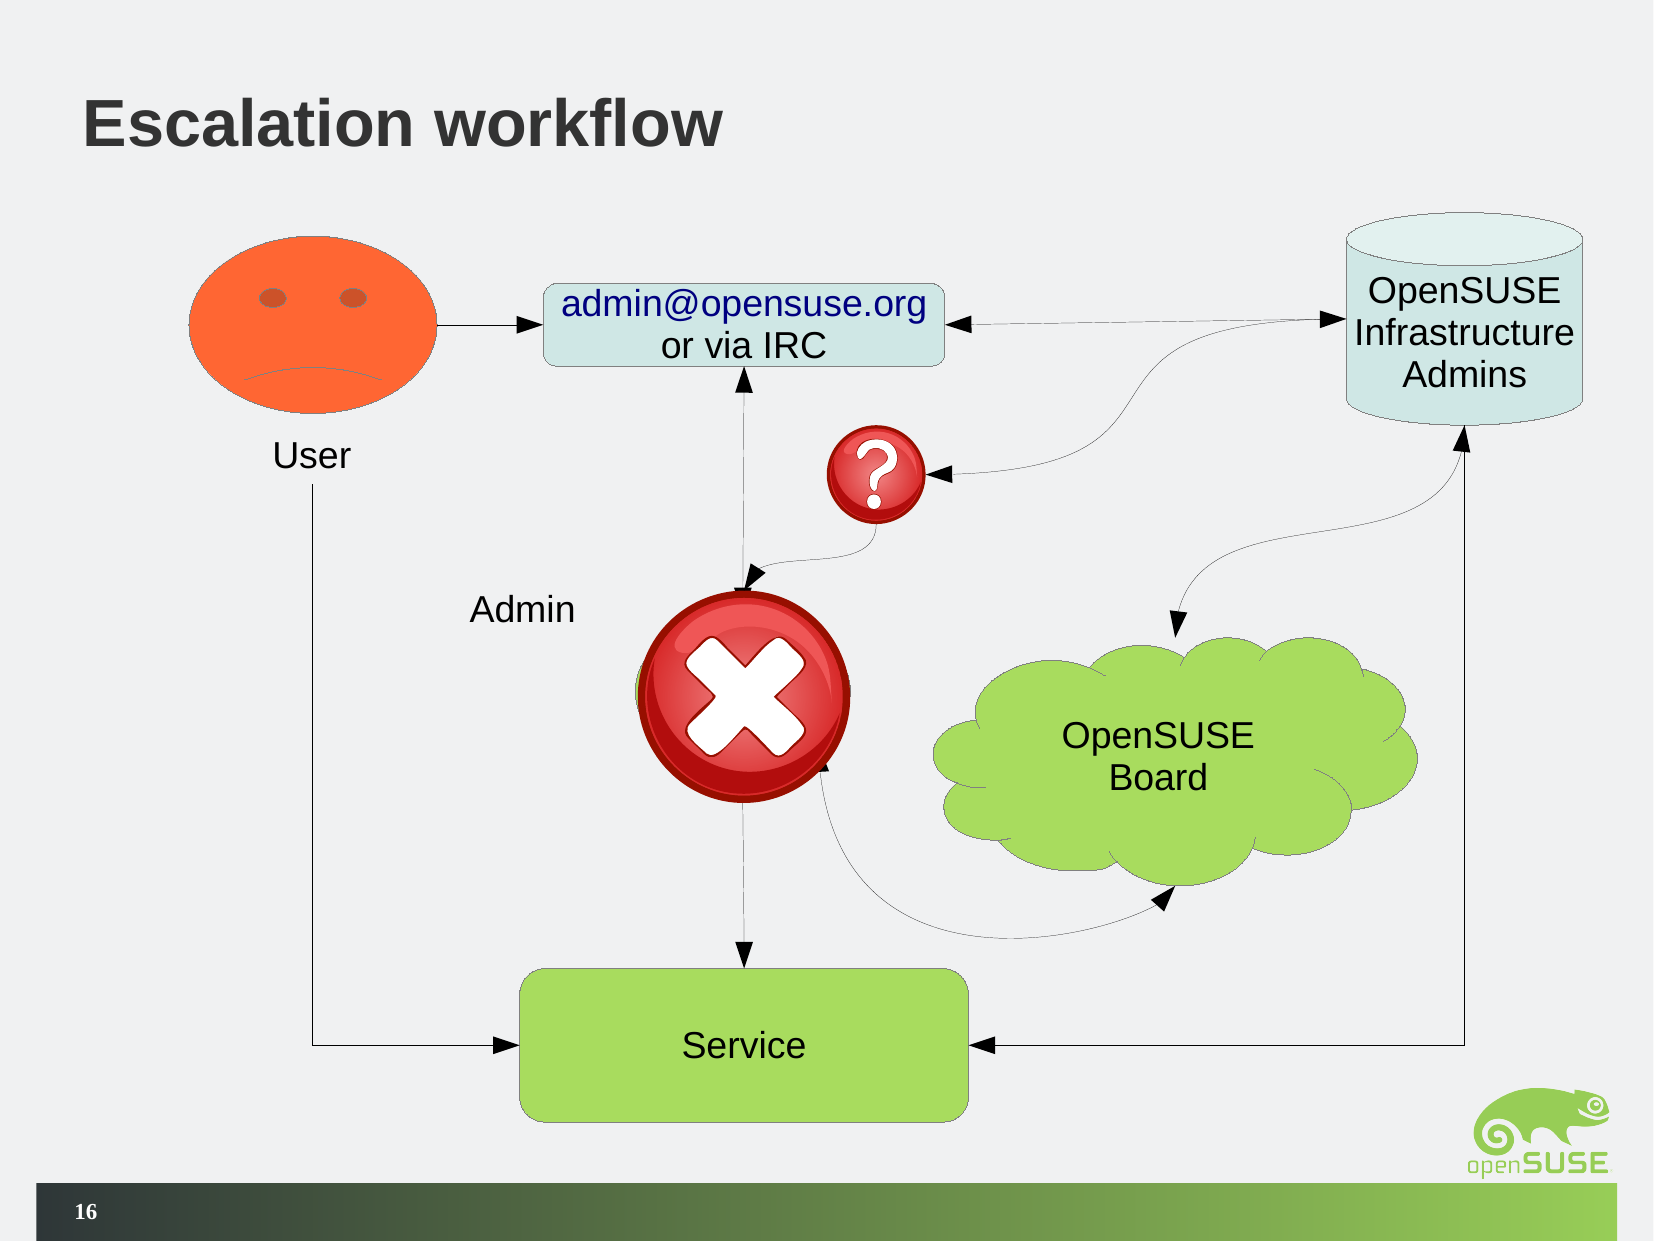

# Escalation workflow
OpenSUSE
Infrastructure
Admins
admin@opensuse.org
or via IRC
User
Admin
OpenSUSE
Board
Service
16